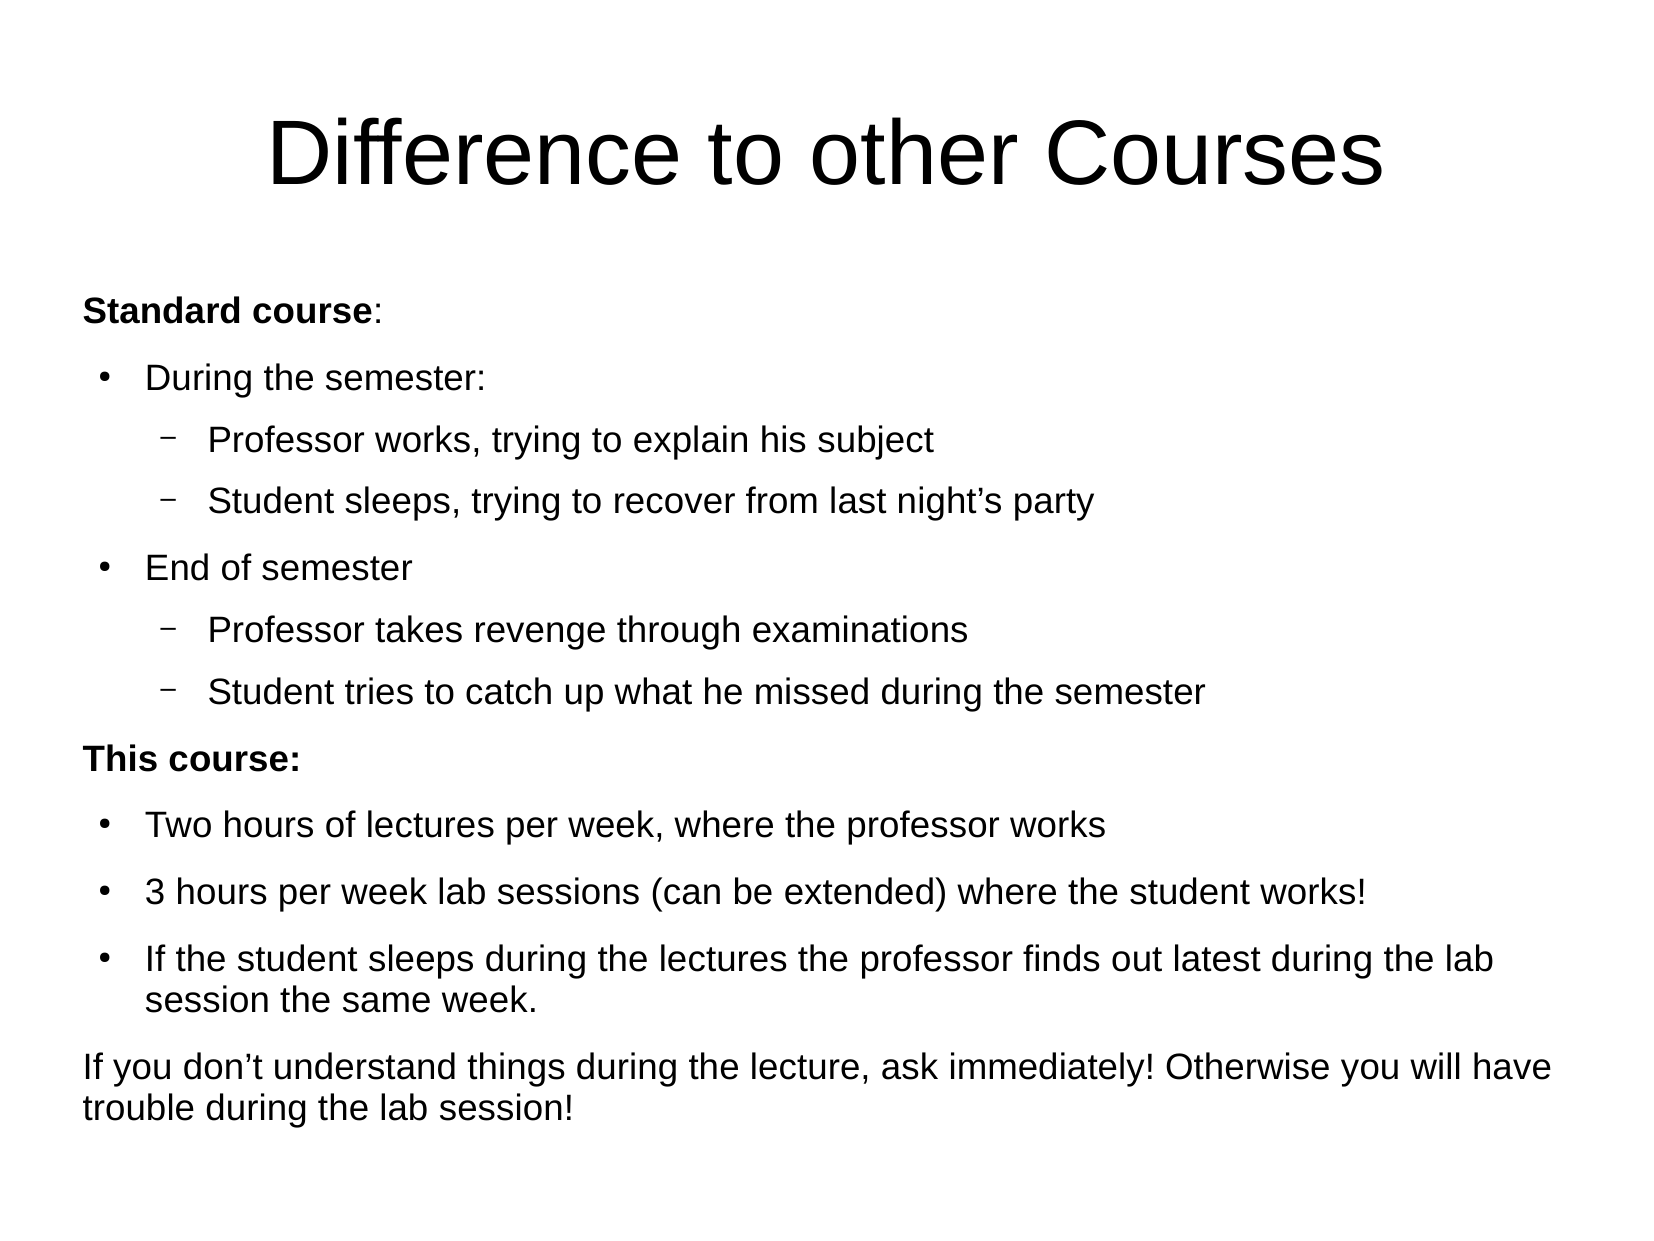

# Difference to other Courses
Standard course:
During the semester:
Professor works, trying to explain his subject
Student sleeps, trying to recover from last night’s party
End of semester
Professor takes revenge through examinations
Student tries to catch up what he missed during the semester
This course:
Two hours of lectures per week, where the professor works
3 hours per week lab sessions (can be extended) where the student works!
If the student sleeps during the lectures the professor finds out latest during the lab session the same week.
If you don’t understand things during the lecture, ask immediately! Otherwise you will have trouble during the lab session!